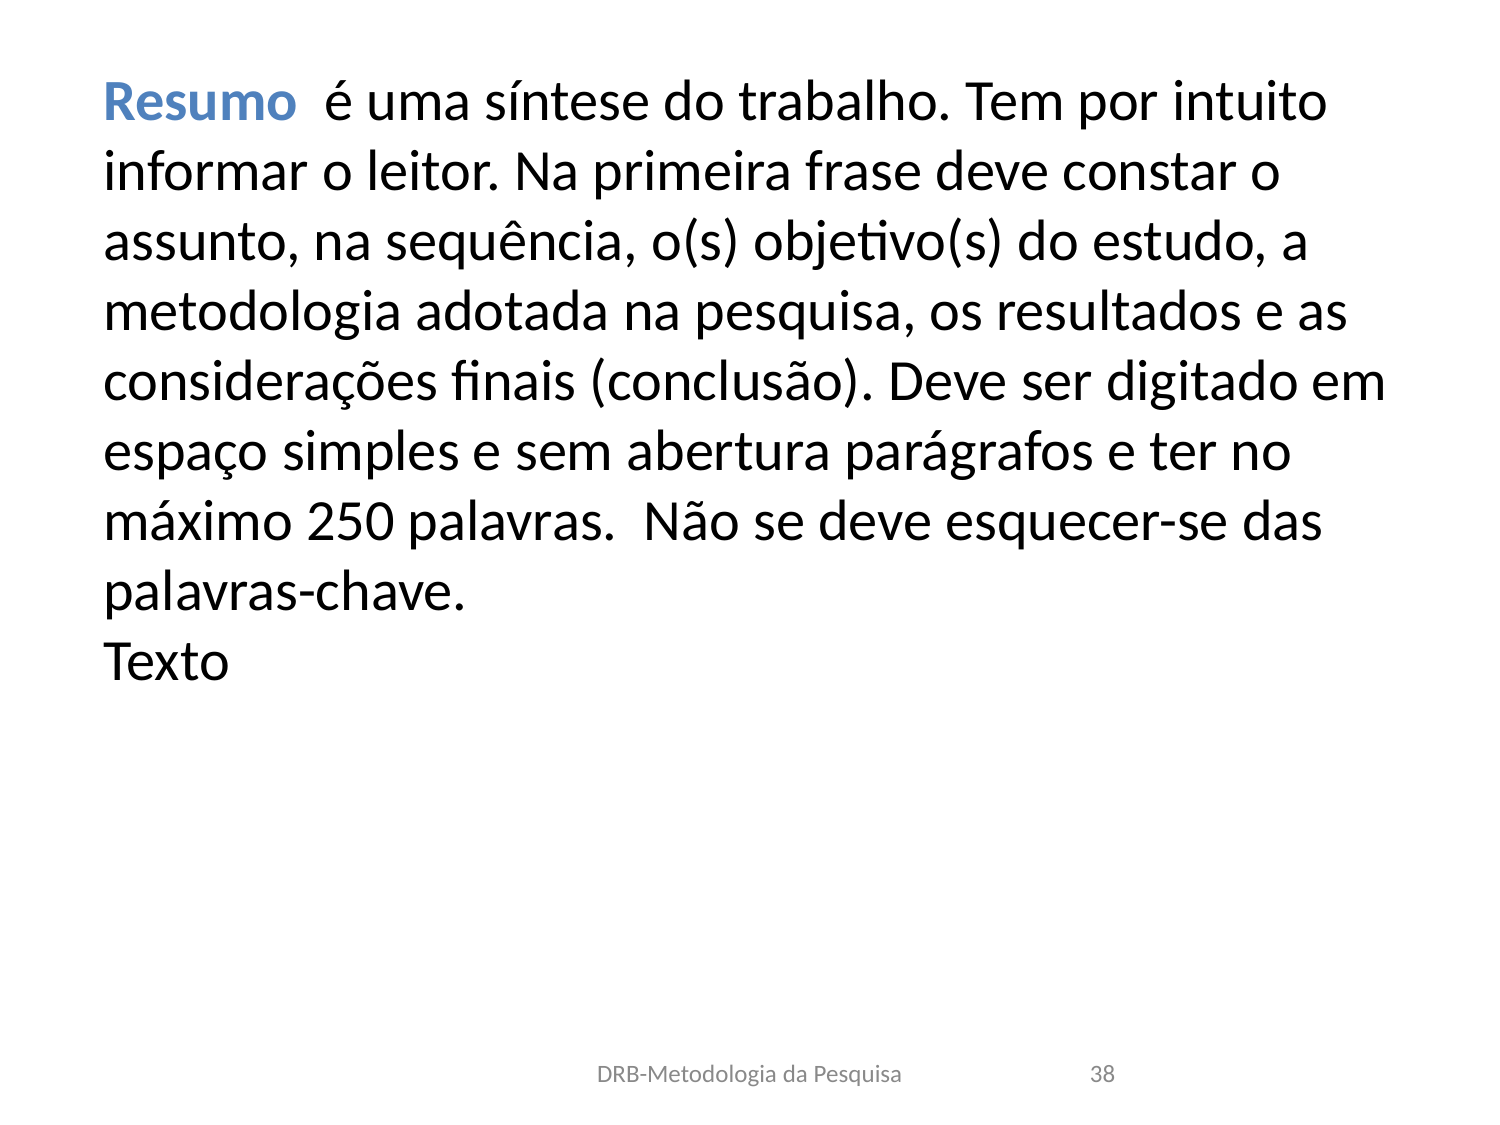

Resumo é uma síntese do trabalho. Tem por intuito informar o leitor. Na primeira frase deve constar o assunto, na sequência, o(s) objetivo(s) do estudo, a metodologia adotada na pesquisa, os resultados e as considerações finais (conclusão). Deve ser digitado em espaço simples e sem abertura parágrafos e ter no máximo 250 palavras. Não se deve esquecer-se das palavras-chave.
Texto
DRB-Metodologia da Pesquisa